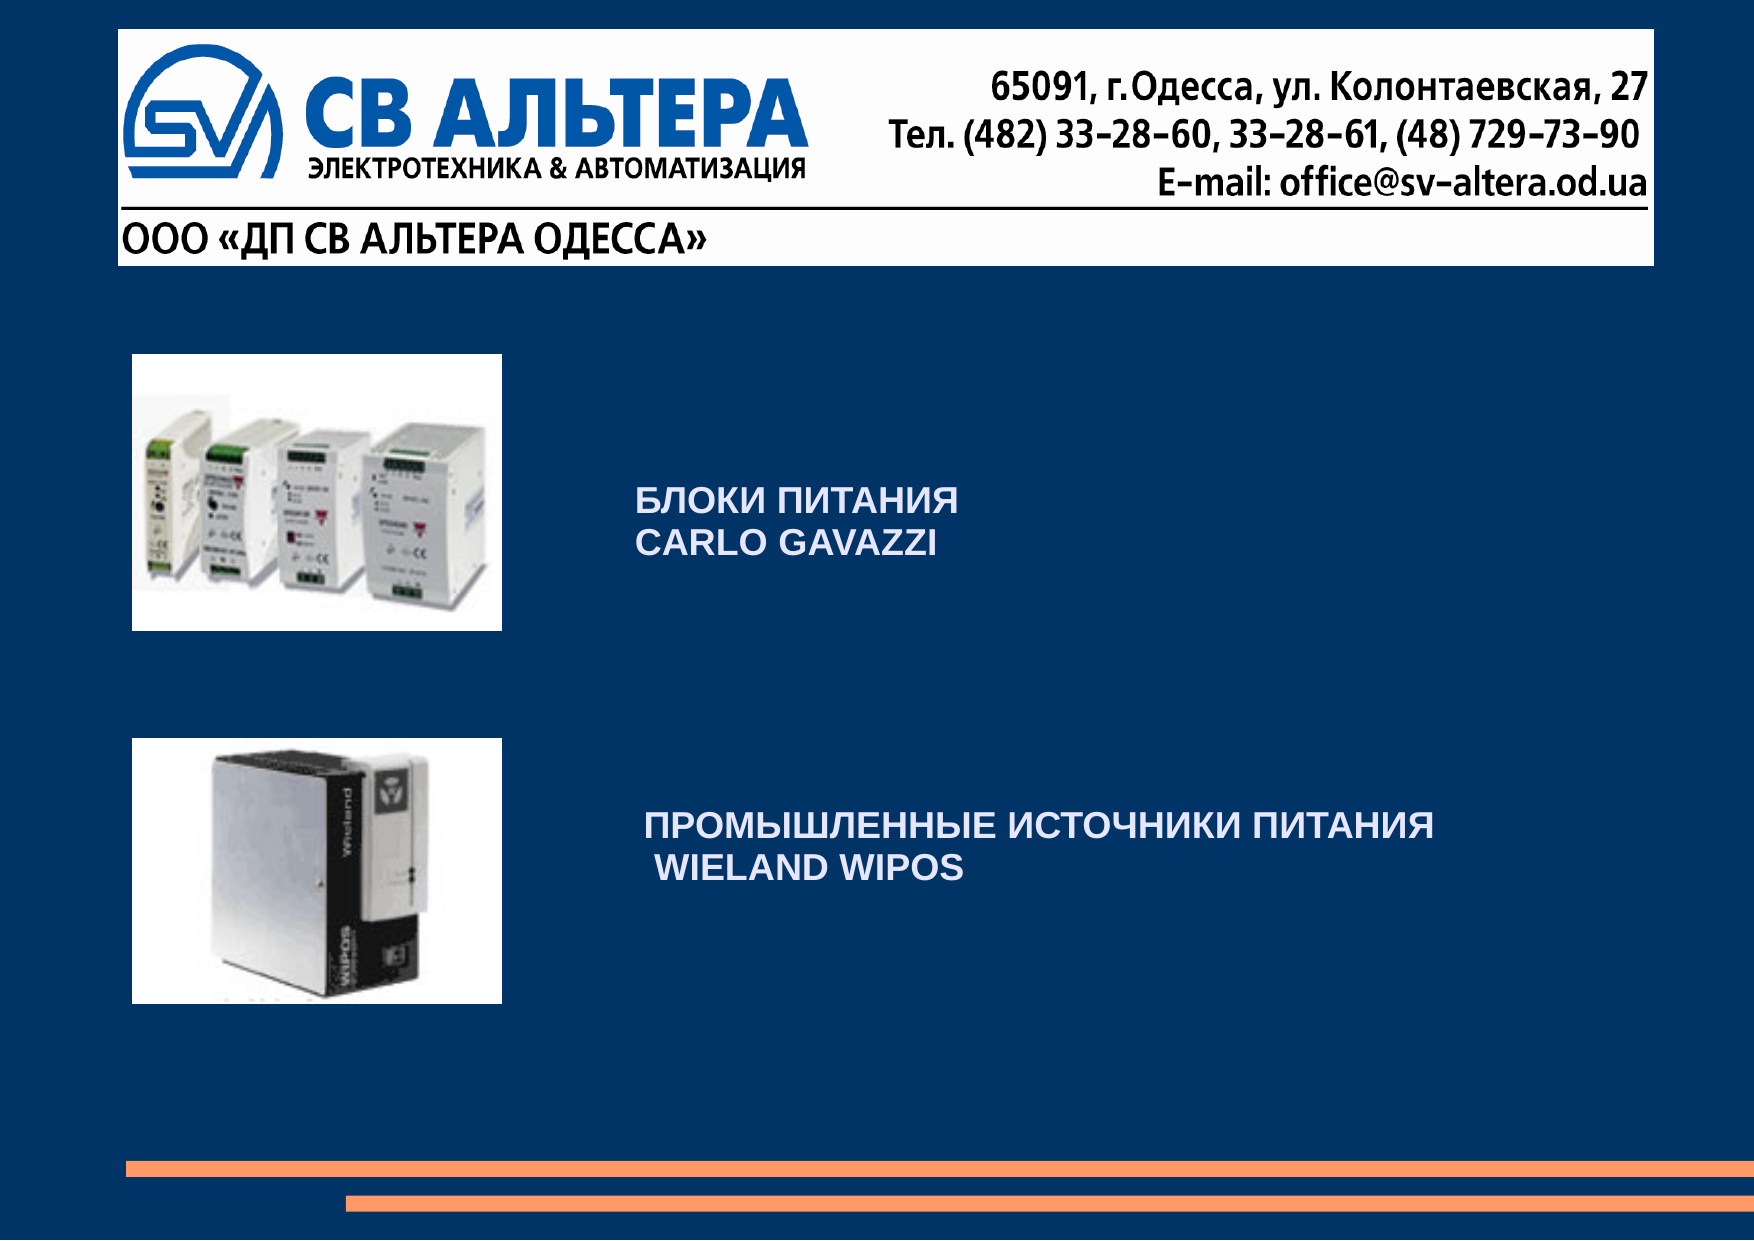

#
БЛОКИ ПИТАНИЯ
CARLO GAVAZZI
ПРОМЫШЛЕННЫЕ ИСТОЧНИКИ ПИТАНИЯ
 WIELAND WIPOS